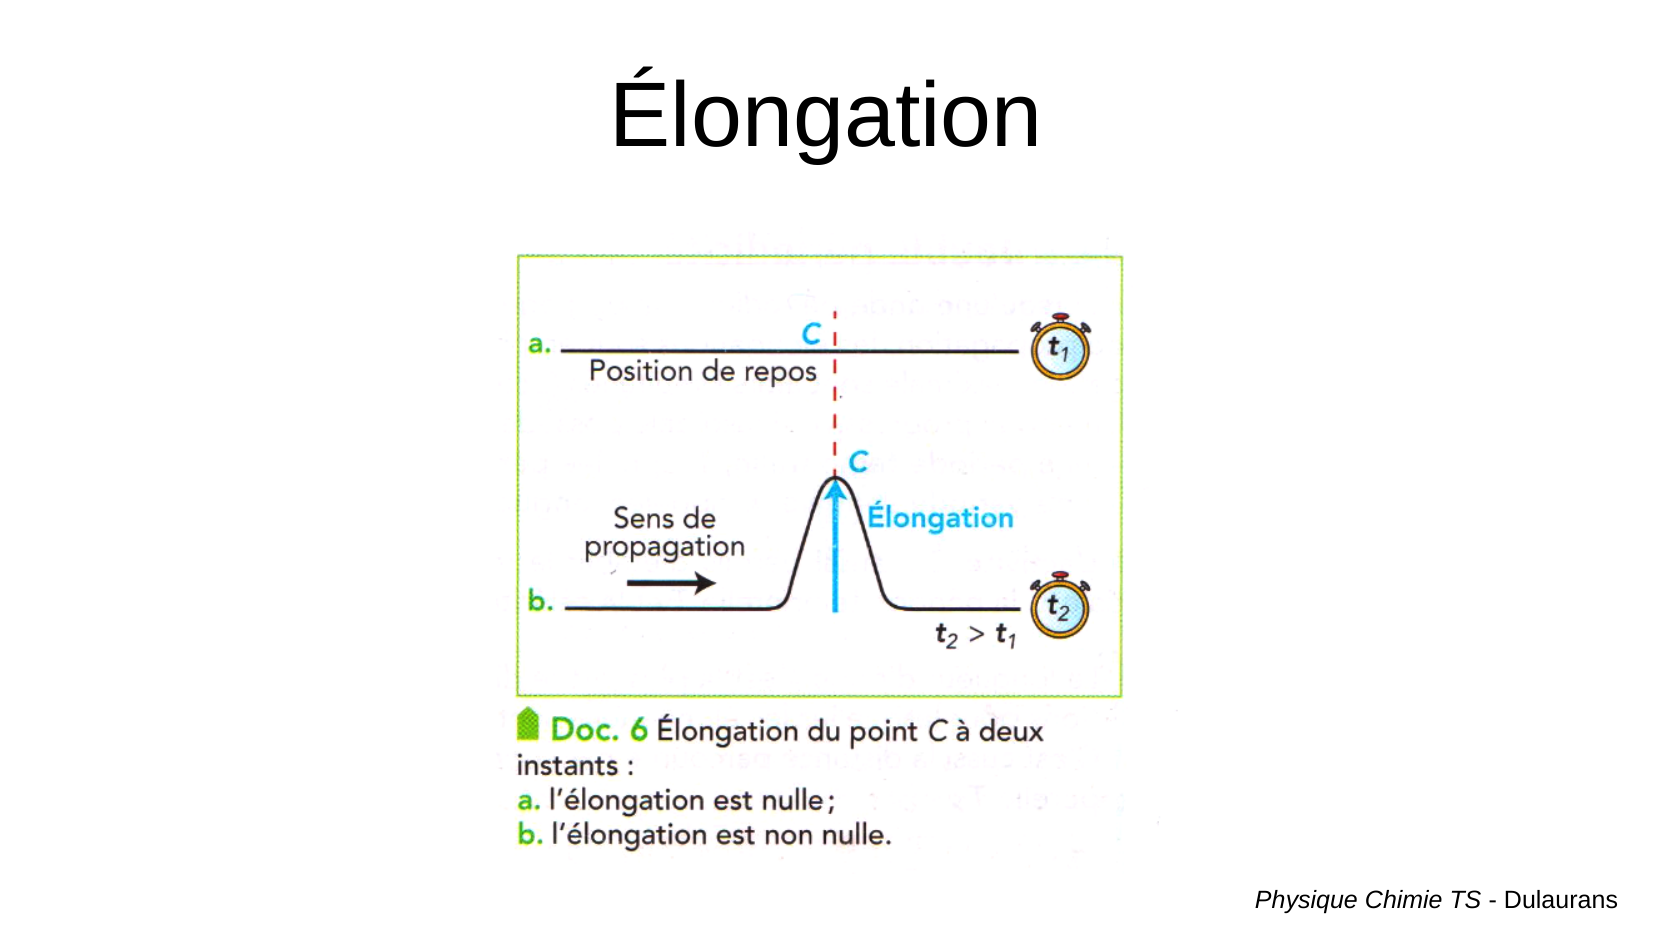

# Élongation
Physique Chimie TS - Dulaurans